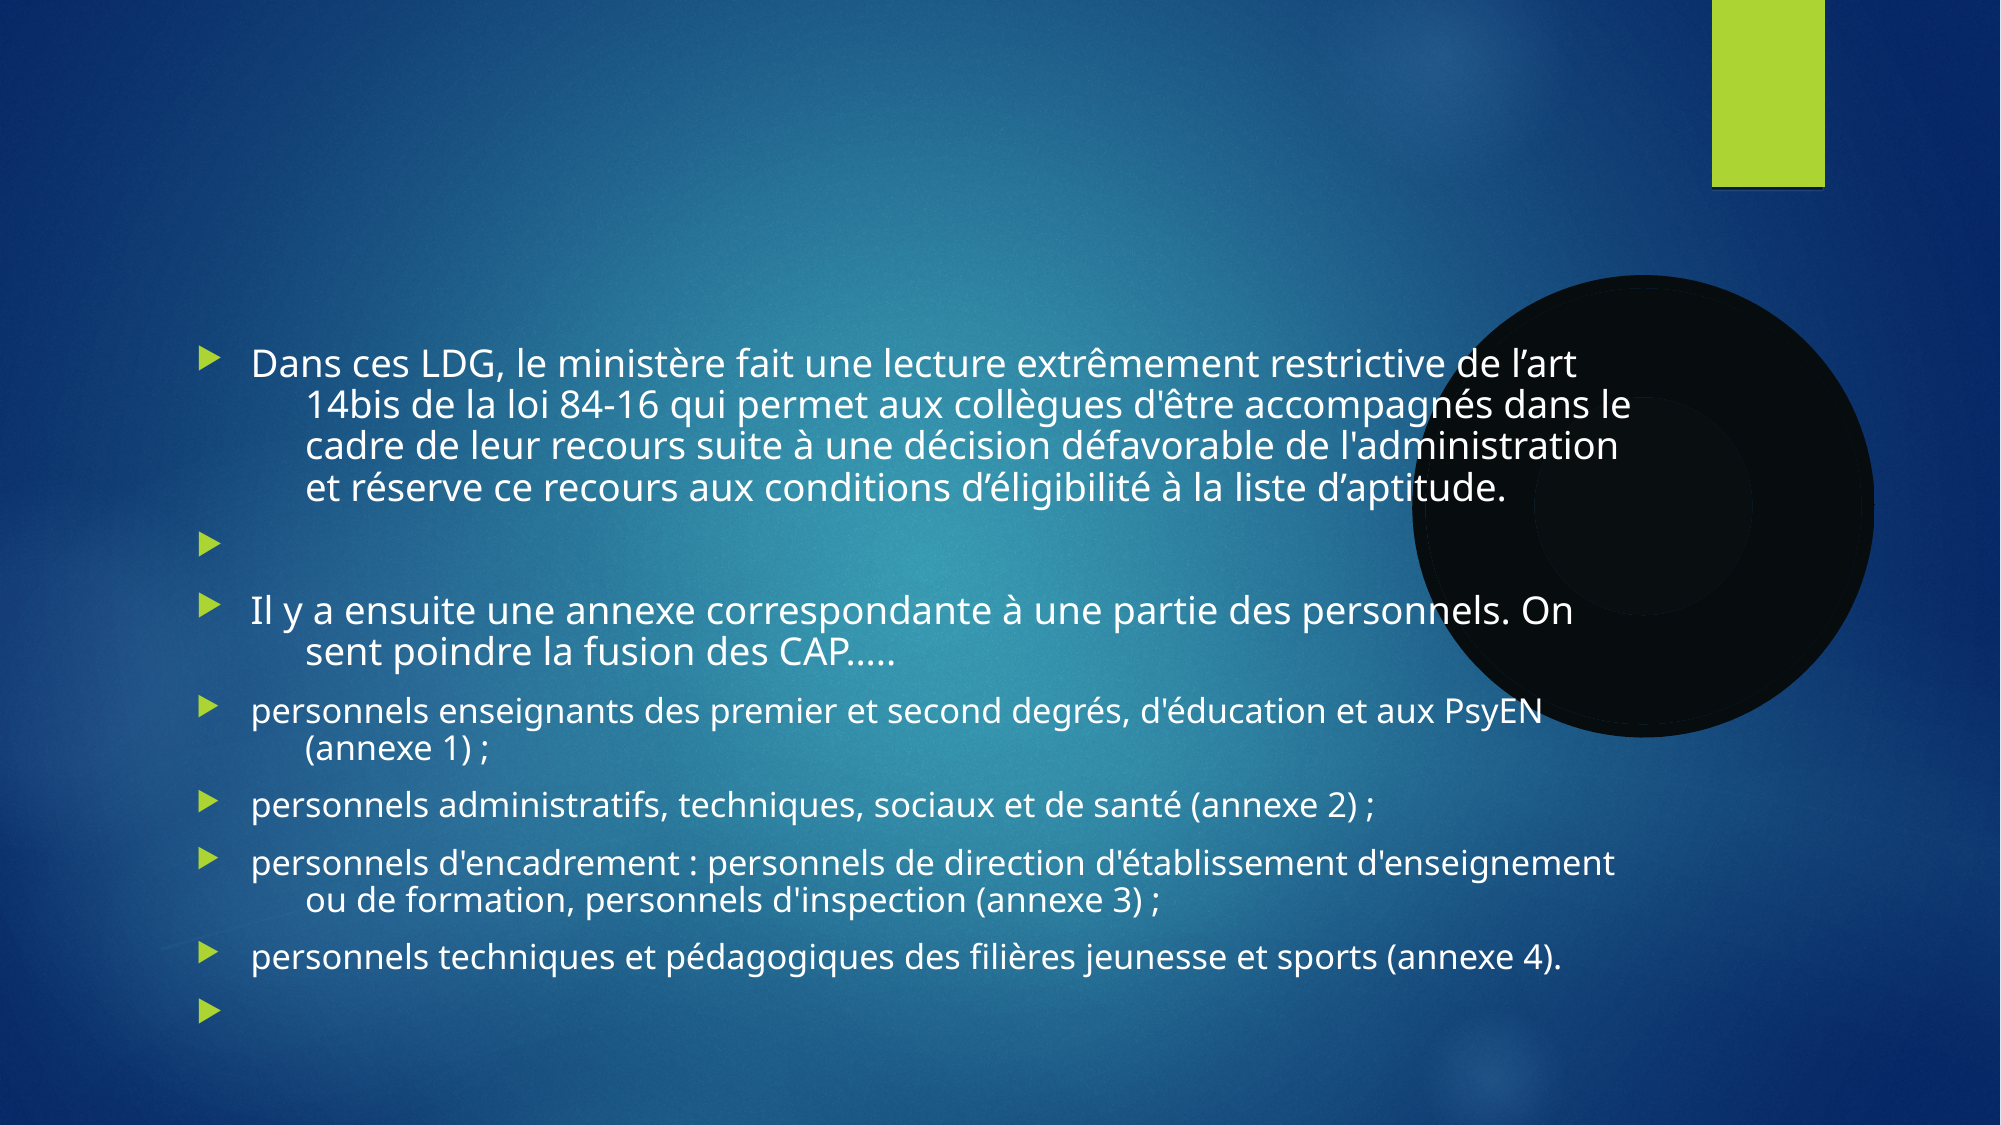

#
Dans ces LDG, le ministère fait une lecture extrêmement restrictive de l’art 14bis de la loi 84-16 qui permet aux collègues d'être accompagnés dans le cadre de leur recours suite à une décision défavorable de l'administration et réserve ce recours aux conditions d’éligibilité à la liste d’aptitude.
Il y a ensuite une annexe correspondante à une partie des personnels. On sent poindre la fusion des CAP…..
personnels enseignants des premier et second degrés, d'éducation et aux PsyEN (annexe 1) ;
personnels administratifs, techniques, sociaux et de santé (annexe 2) ;
personnels d'encadrement : personnels de direction d'établissement d'enseignement ou de formation, personnels d'inspection (annexe 3) ;
personnels techniques et pédagogiques des filières jeunesse et sports (annexe 4).